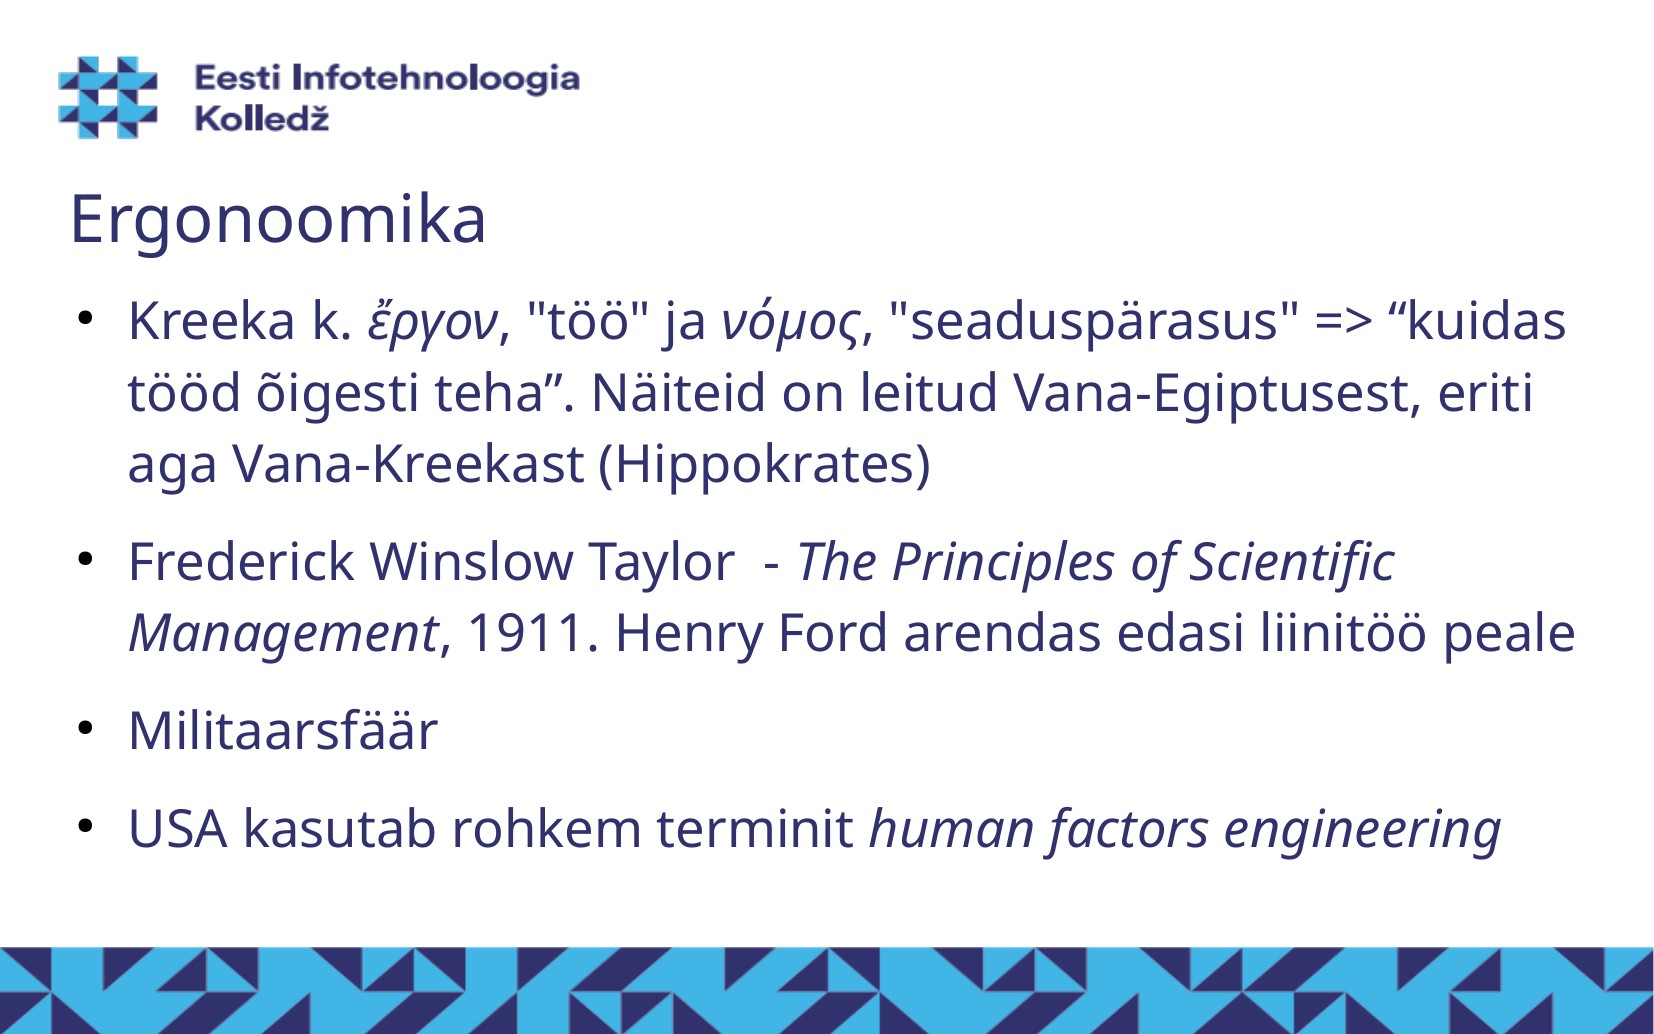

# Ergonoomika
Kreeka k. ἔργον, "töö" ja νόμος, "seaduspärasus" => “kuidas tööd õigesti teha”. Näiteid on leitud Vana-Egiptusest, eriti aga Vana-Kreekast (Hippokrates)
Frederick Winslow Taylor - The Principles of Scientific Management, 1911. Henry Ford arendas edasi liinitöö peale
Militaarsfäär
USA kasutab rohkem terminit human factors engineering